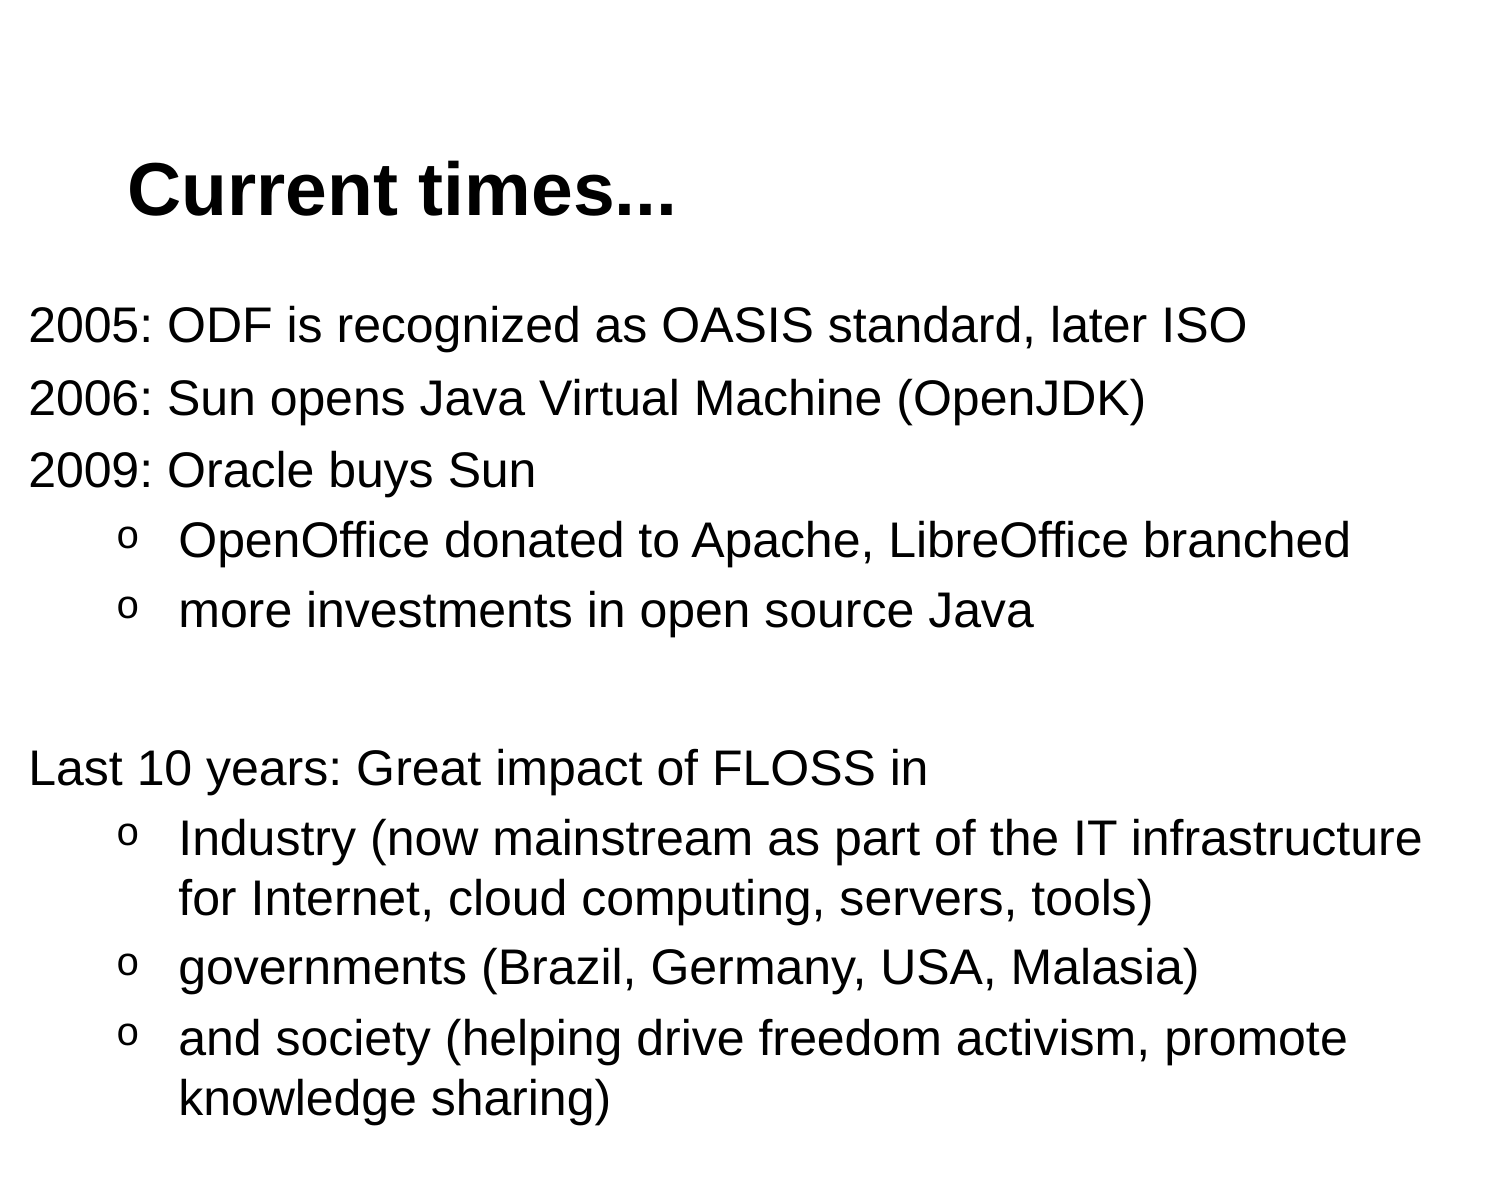

# Current times...
2005: ODF is recognized as OASIS standard, later ISO
2006: Sun opens Java Virtual Machine (OpenJDK)
2009: Oracle buys Sun
OpenOffice donated to Apache, LibreOffice branched
more investments in open source Java
Last 10 years: Great impact of FLOSS in
Industry (now mainstream as part of the IT infrastructure for Internet, cloud computing, servers, tools)
governments (Brazil, Germany, USA, Malasia)
and society (helping drive freedom activism, promote knowledge sharing)